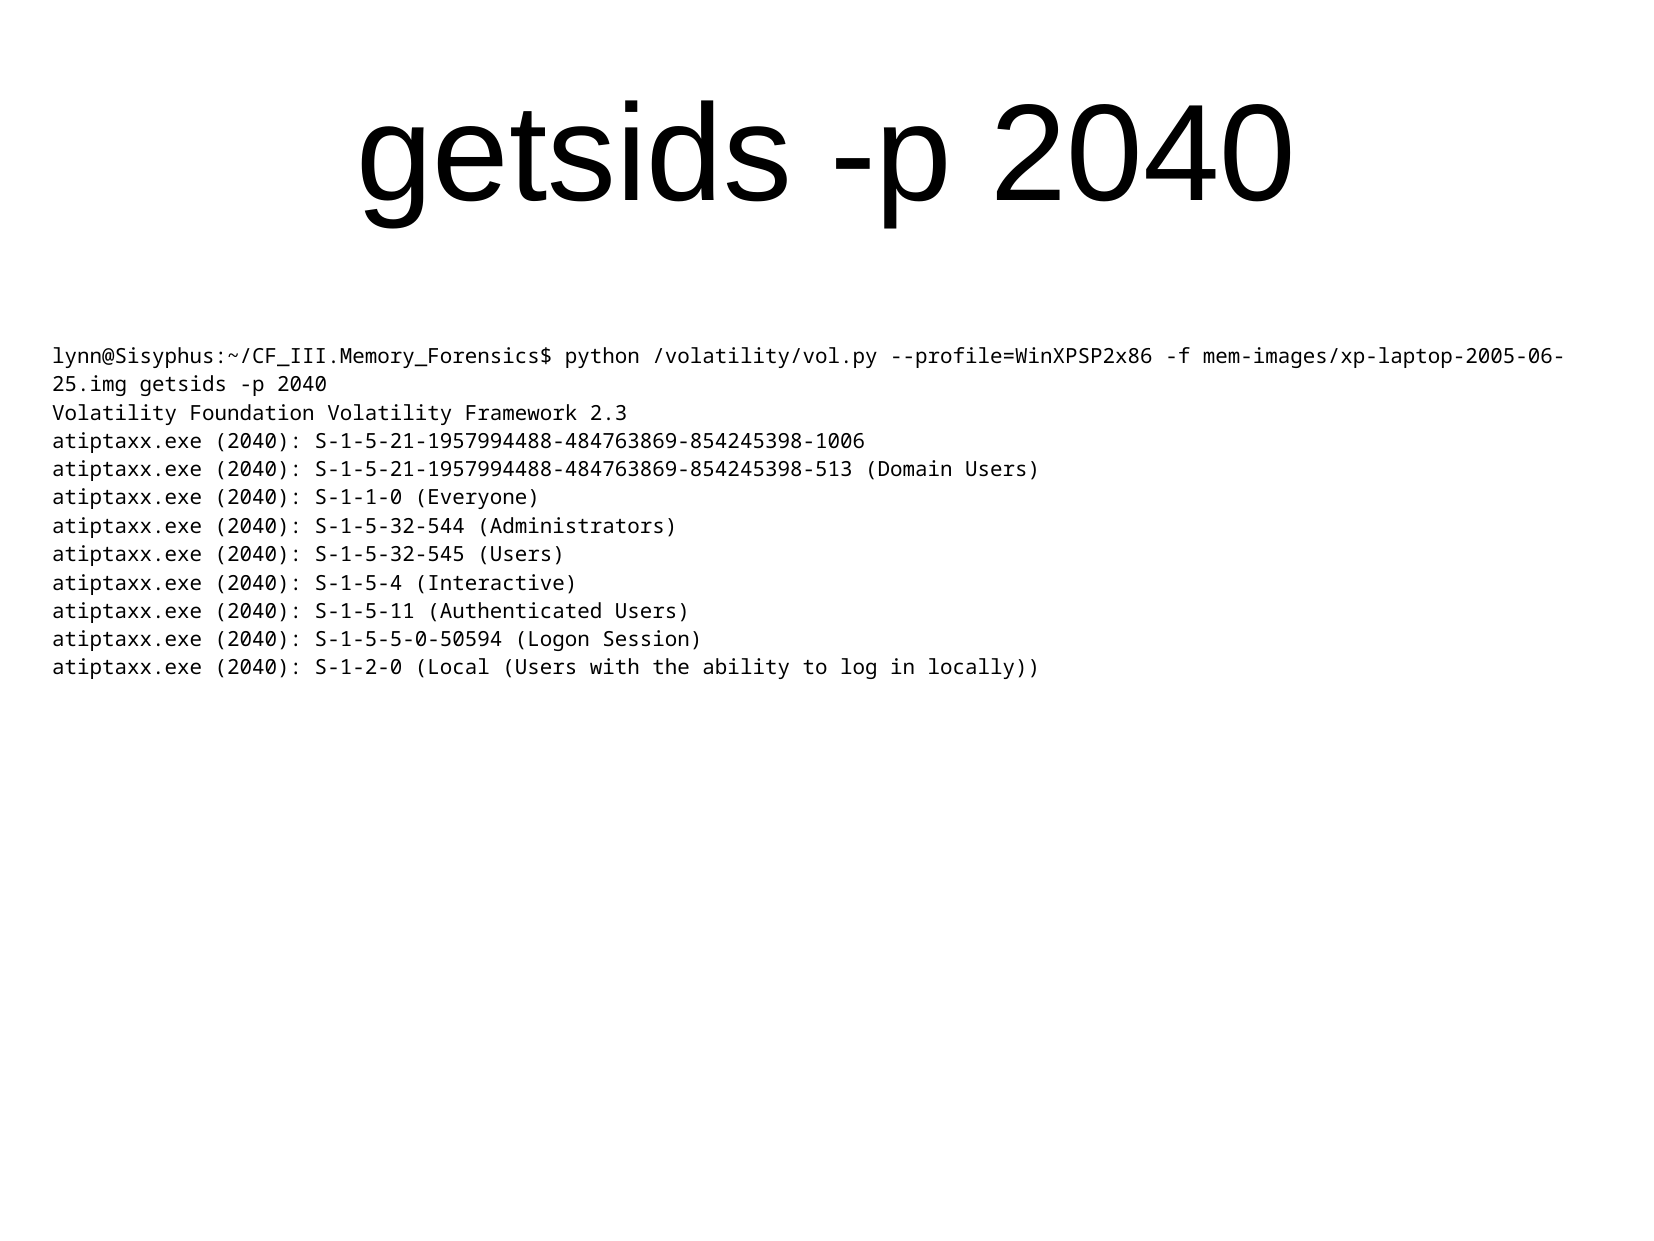

# getsids -p 2040
lynn@Sisyphus:~/CF_III.Memory_Forensics$ python /volatility/vol.py --profile=WinXPSP2x86 -f mem-images/xp-laptop-2005-06-25.img getsids -p 2040
Volatility Foundation Volatility Framework 2.3
atiptaxx.exe (2040): S-1-5-21-1957994488-484763869-854245398-1006
atiptaxx.exe (2040): S-1-5-21-1957994488-484763869-854245398-513 (Domain Users)
atiptaxx.exe (2040): S-1-1-0 (Everyone)
atiptaxx.exe (2040): S-1-5-32-544 (Administrators)
atiptaxx.exe (2040): S-1-5-32-545 (Users)
atiptaxx.exe (2040): S-1-5-4 (Interactive)
atiptaxx.exe (2040): S-1-5-11 (Authenticated Users)
atiptaxx.exe (2040): S-1-5-5-0-50594 (Logon Session)
atiptaxx.exe (2040): S-1-2-0 (Local (Users with the ability to log in locally))